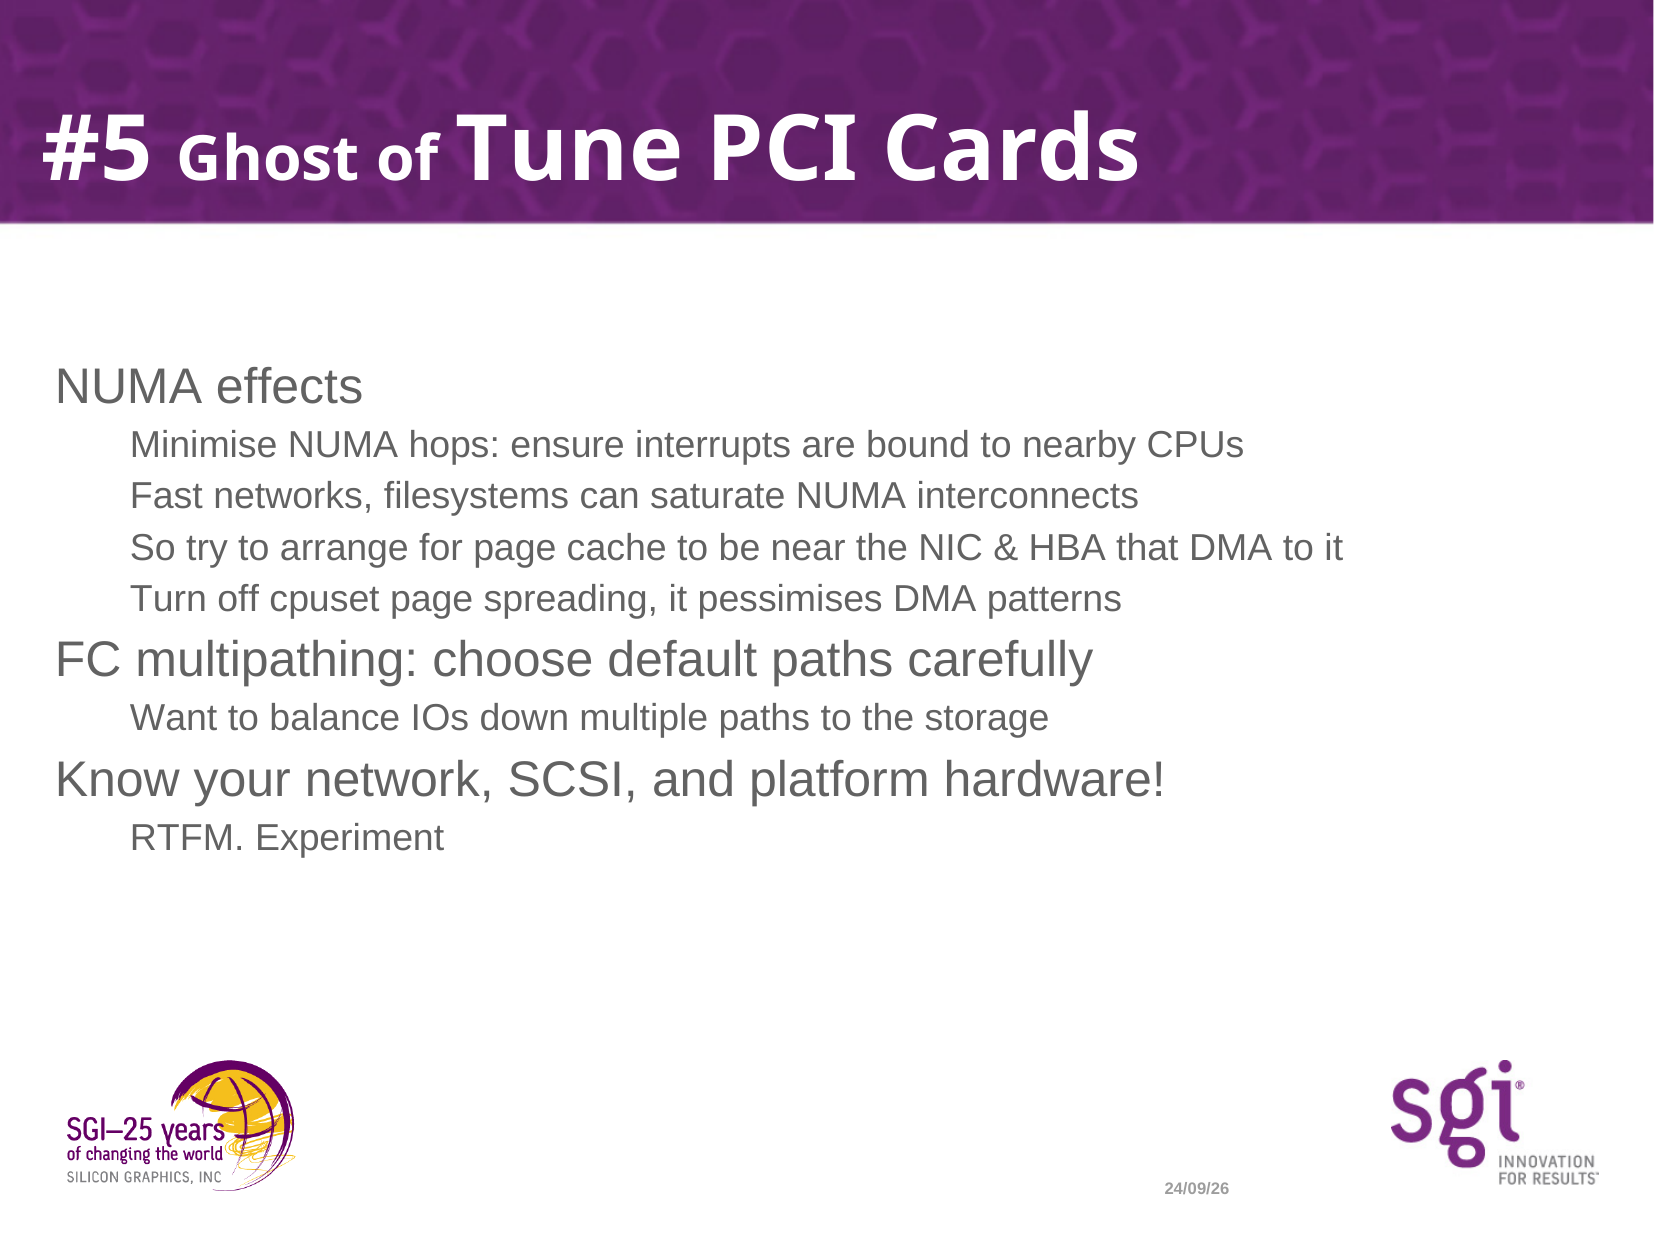

# #5 Ghost of Tune PCI Cards
NUMA effects
Minimise NUMA hops: ensure interrupts are bound to nearby CPUs
Fast networks, filesystems can saturate NUMA interconnects
So try to arrange for page cache to be near the NIC & HBA that DMA to it
Turn off cpuset page spreading, it pessimises DMA patterns
FC multipathing: choose default paths carefully
Want to balance IOs down multiple paths to the storage
Know your network, SCSI, and platform hardware!
RTFM. Experiment